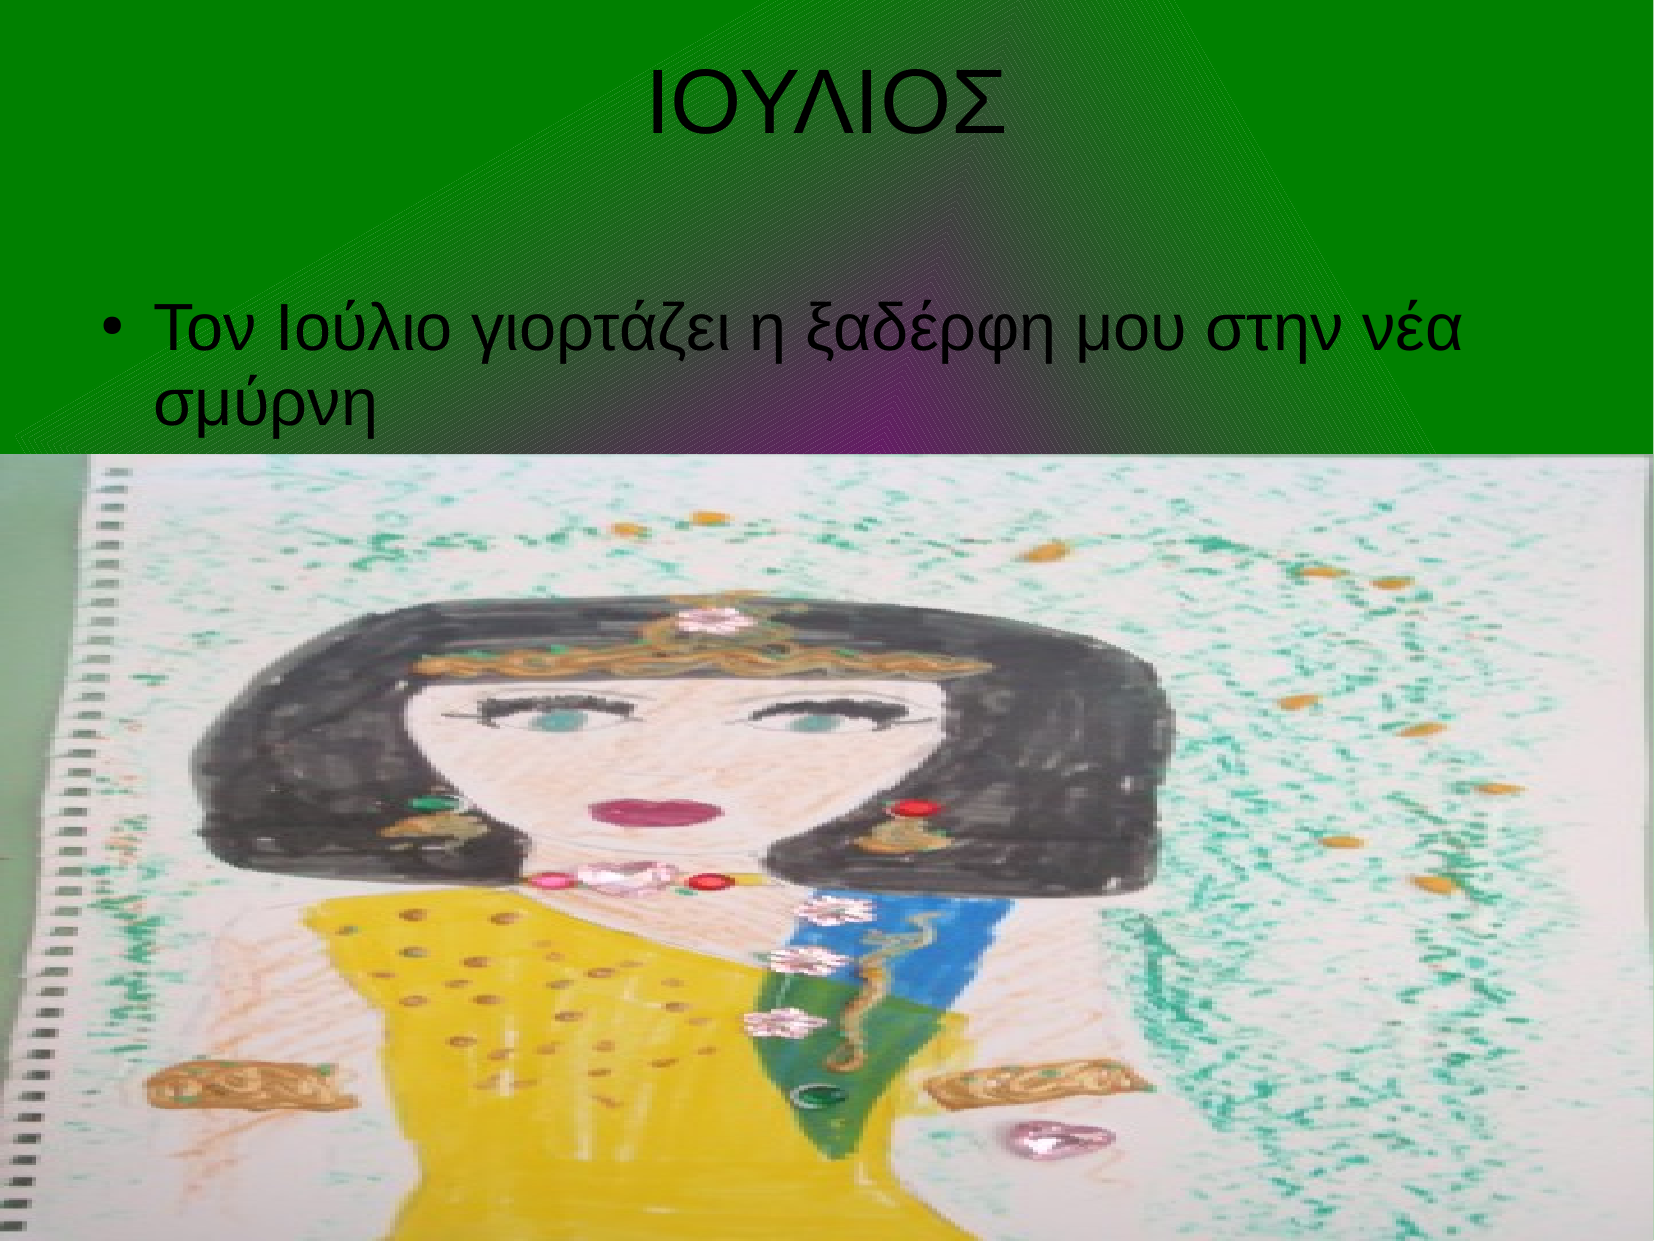

# ΙΟΥΛΙΟΣ
Τον Ιούλιο γιορτάζει η ξαδέρφη μου στην νέα σμύρνη